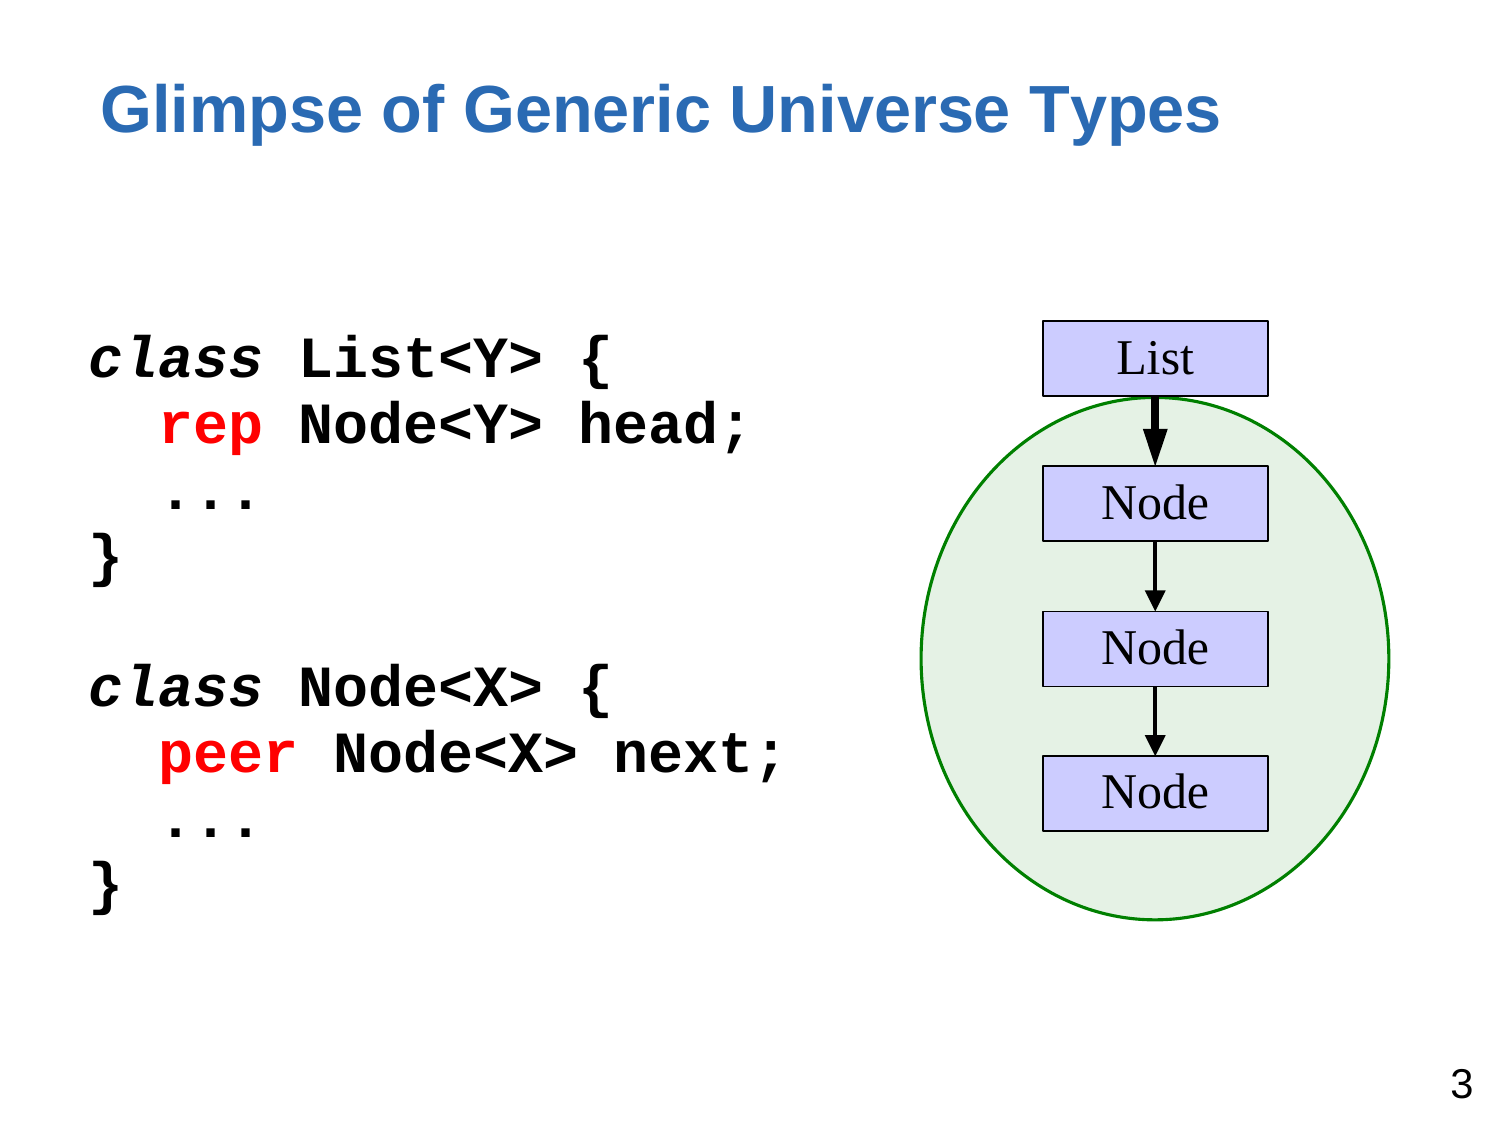

# Glimpse of Generic Universe Types
class List<Y> {
 rep Node<Y> head;
 ...
}
class Node<X> {
 peer Node<X> next;
 ...
}
List
Node
Node
Node
3